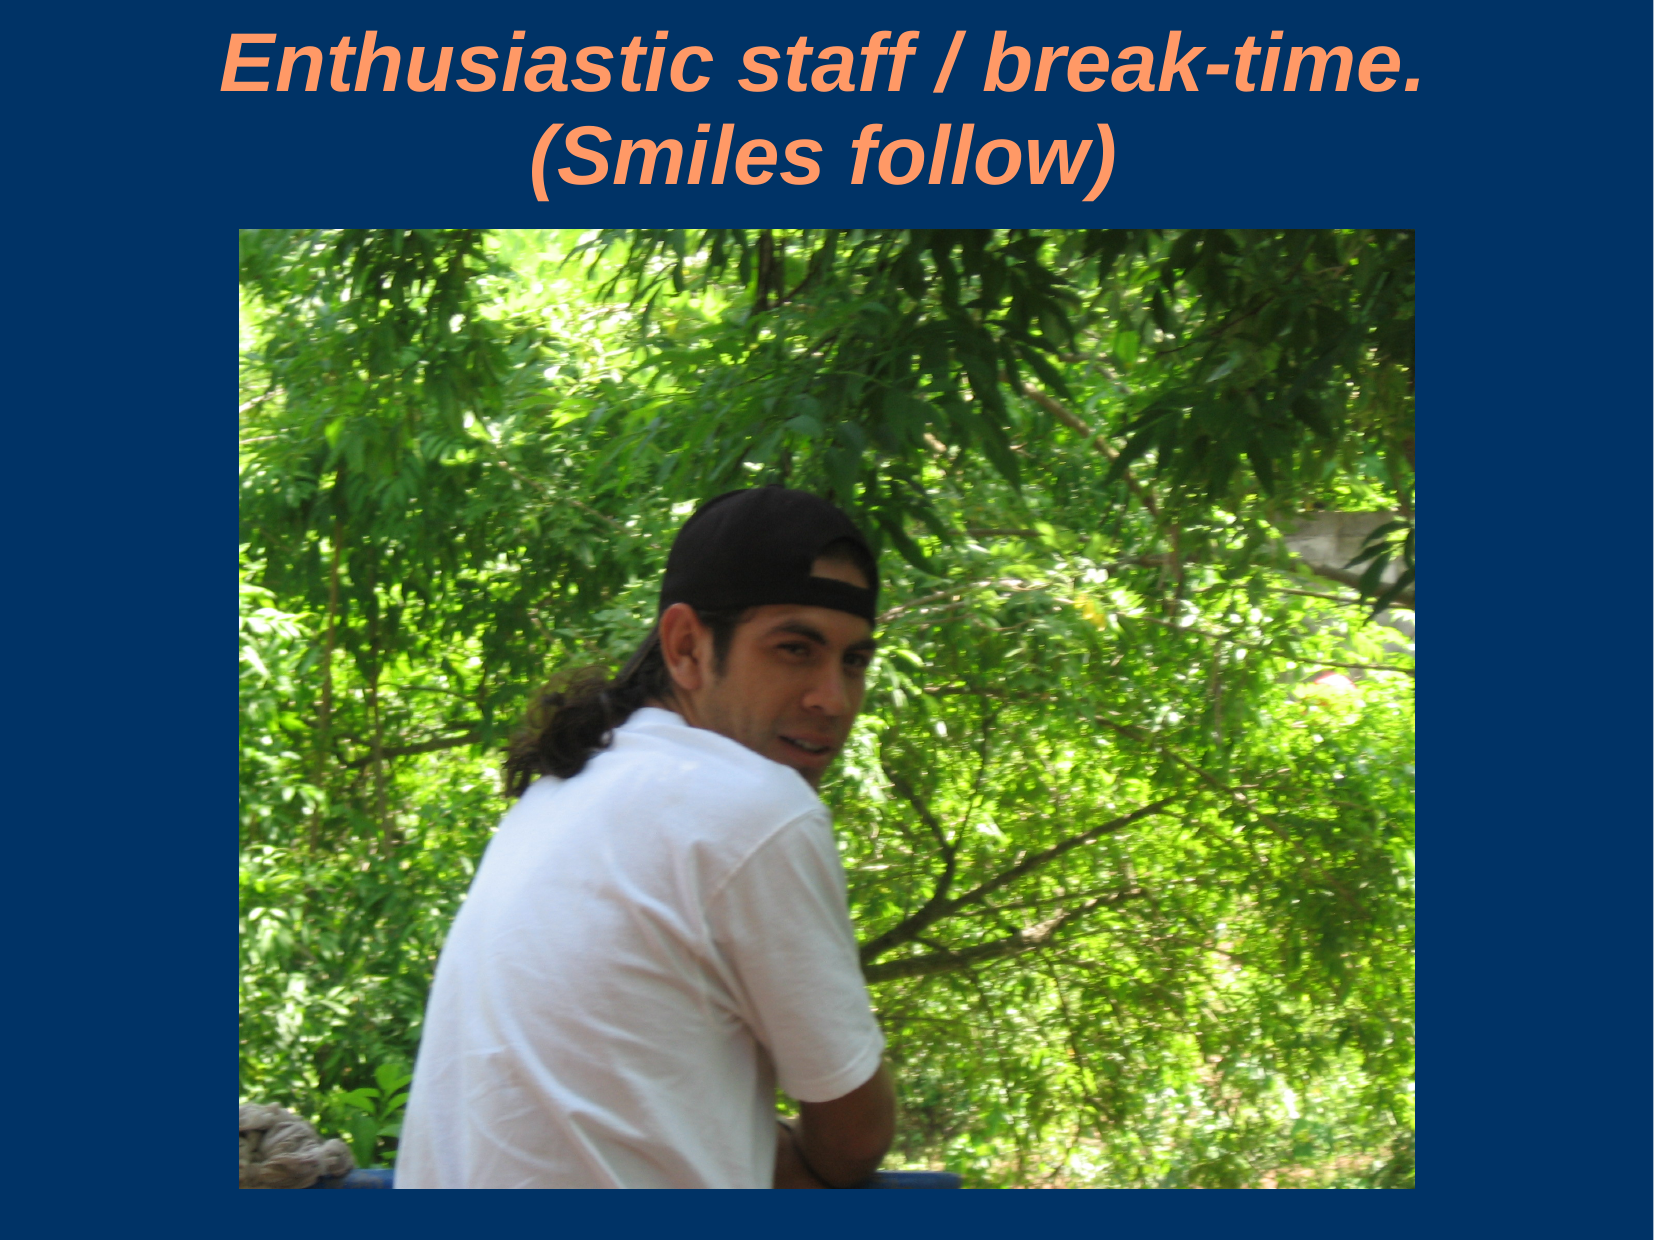

# Enthusiastic staff / break-time. (Smiles follow)